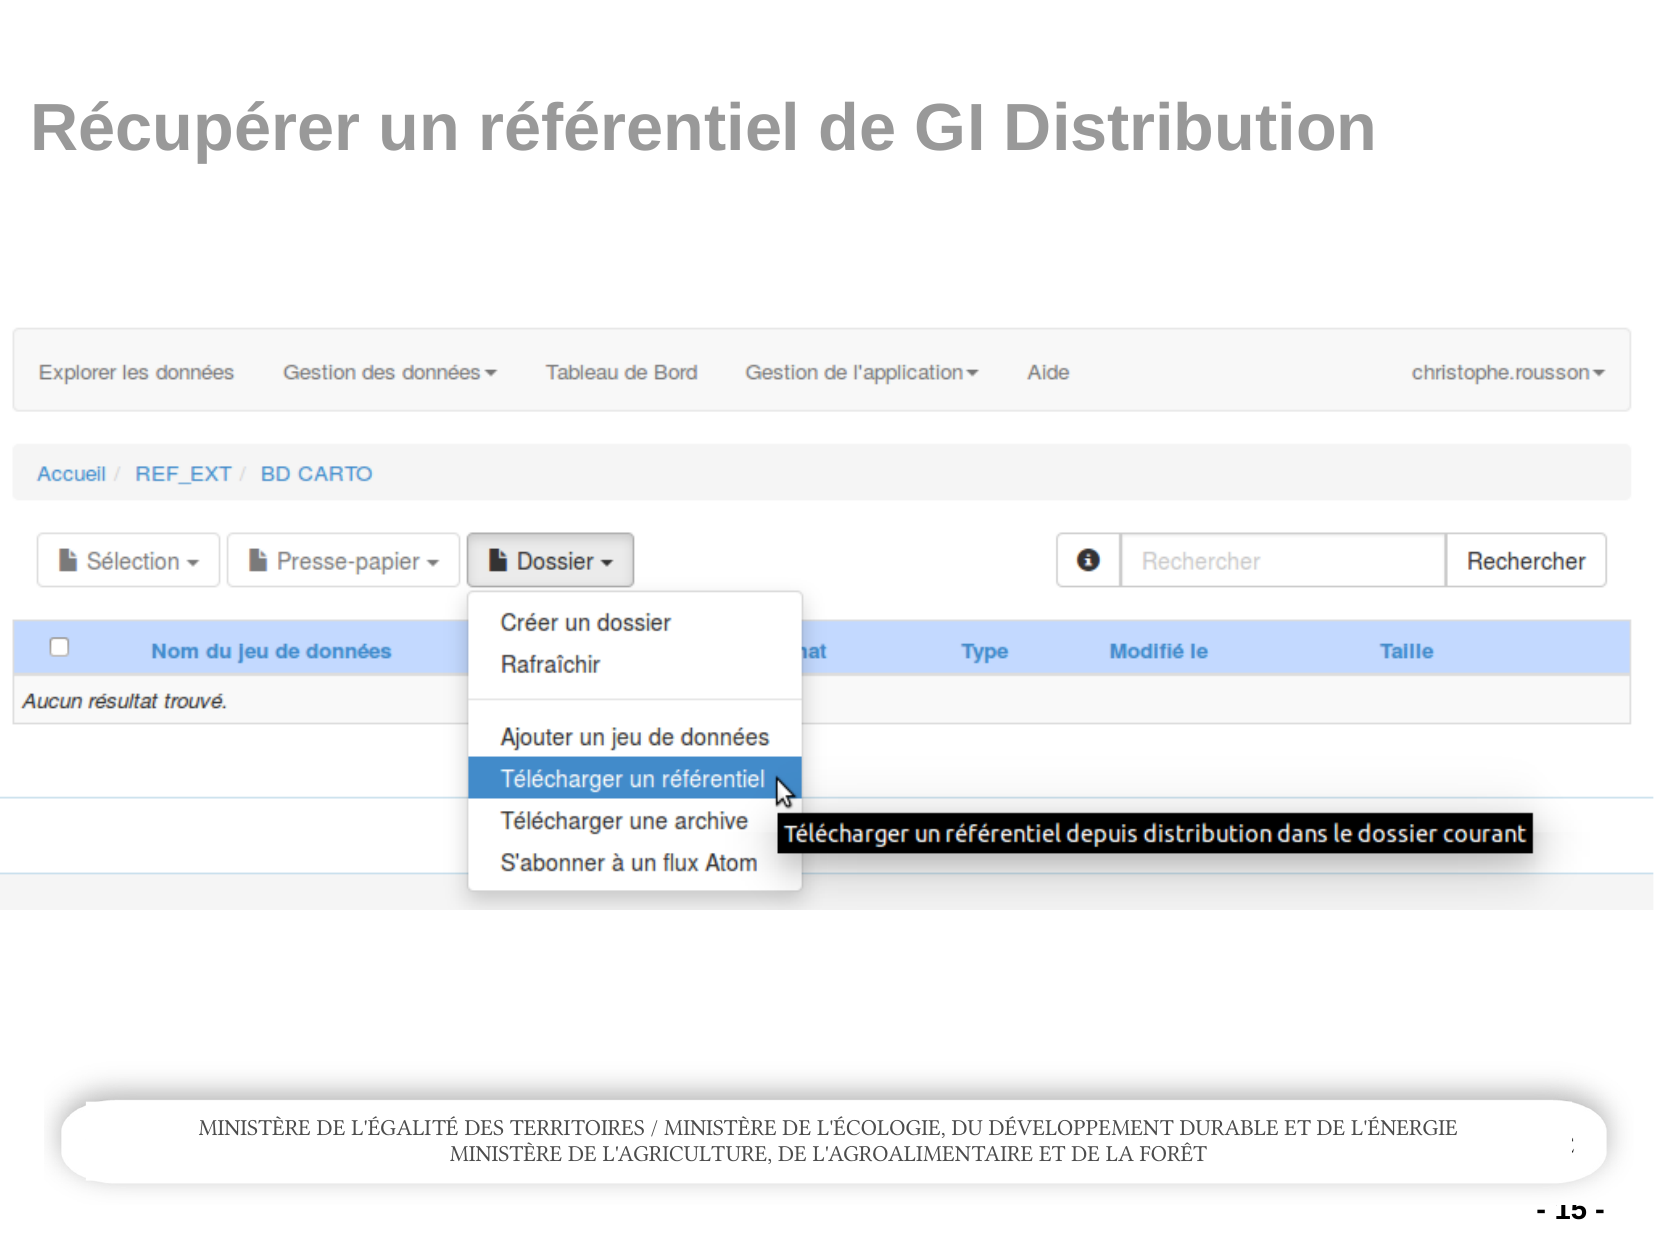

# Récupérer un référentiel de GI Distribution